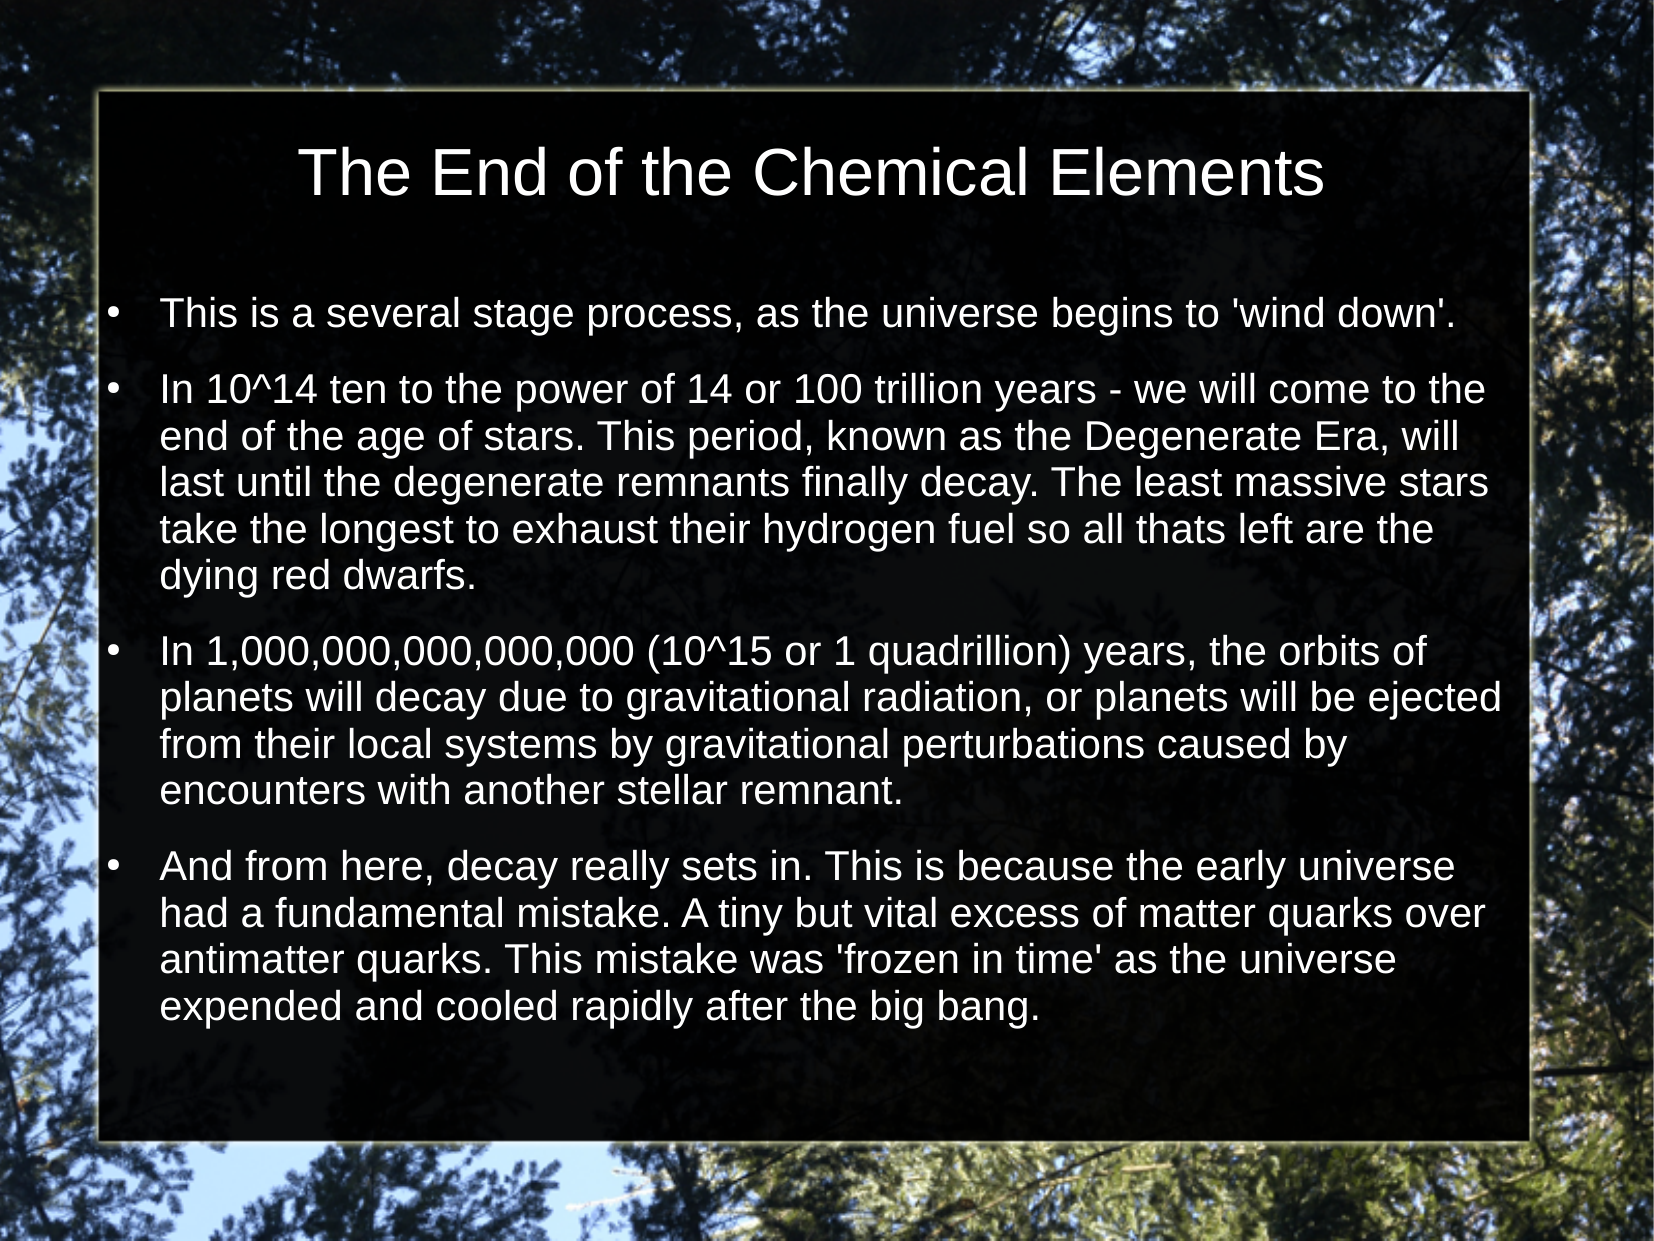

# The End of the Chemical Elements
This is a several stage process, as the universe begins to 'wind down'.
In 10^14 ten to the power of 14 or 100 trillion years - we will come to the end of the age of stars. This period, known as the Degenerate Era, will last until the degenerate remnants finally decay. The least massive stars take the longest to exhaust their hydrogen fuel so all thats left are the dying red dwarfs.
In 1,000,000,000,000,000 (10^15 or 1 quadrillion) years, the orbits of planets will decay due to gravitational radiation, or planets will be ejected from their local systems by gravitational perturbations caused by encounters with another stellar remnant.
And from here, decay really sets in. This is because the early universe had a fundamental mistake. A tiny but vital excess of matter quarks over antimatter quarks. This mistake was 'frozen in time' as the universe expended and cooled rapidly after the big bang.